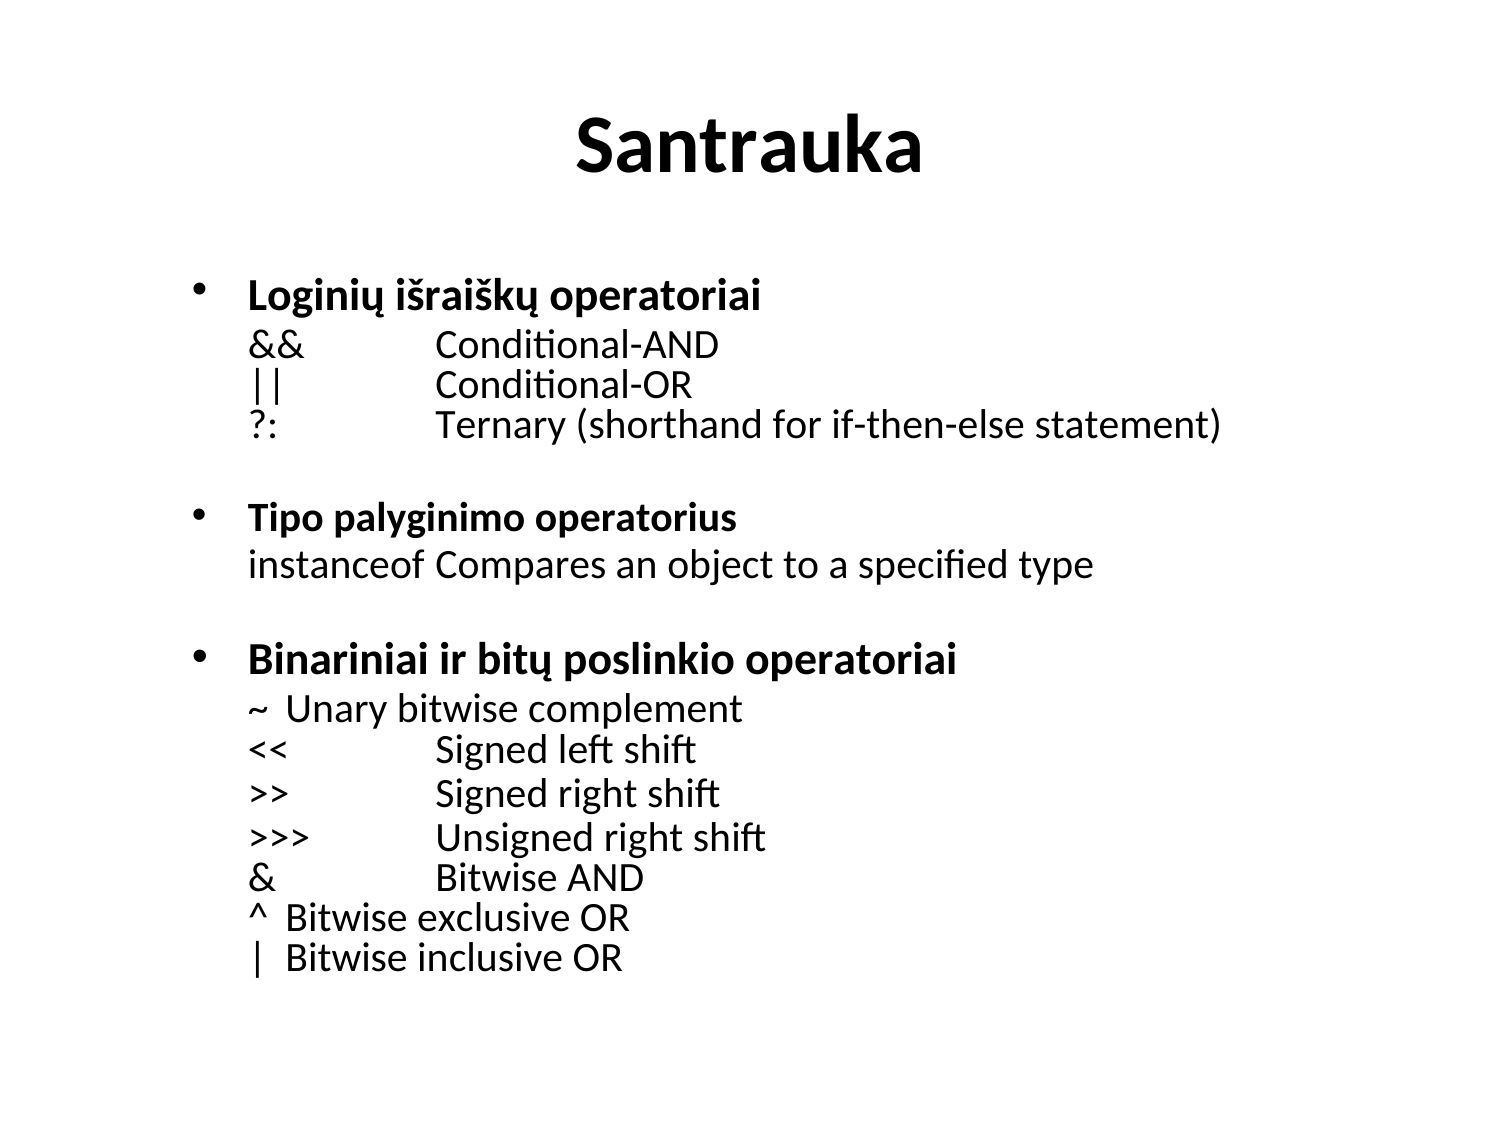

Santrauka
Loginių išraiškų operatoriai
	&& 	Conditional-AND
|| 	Conditional-OR
?: 	Ternary (shorthand for if-then-else statement)
Tipo palyginimo operatorius
	instanceof 	Compares an object to a specified type
Binariniai ir bitų poslinkio operatoriai
	~ 	Unary bitwise complement
<< 	Signed left shift
	>> 	Signed right shift
	>>> 	Unsigned right shift
& 	Bitwise AND
^ 	Bitwise exclusive OR
| 	Bitwise inclusive OR